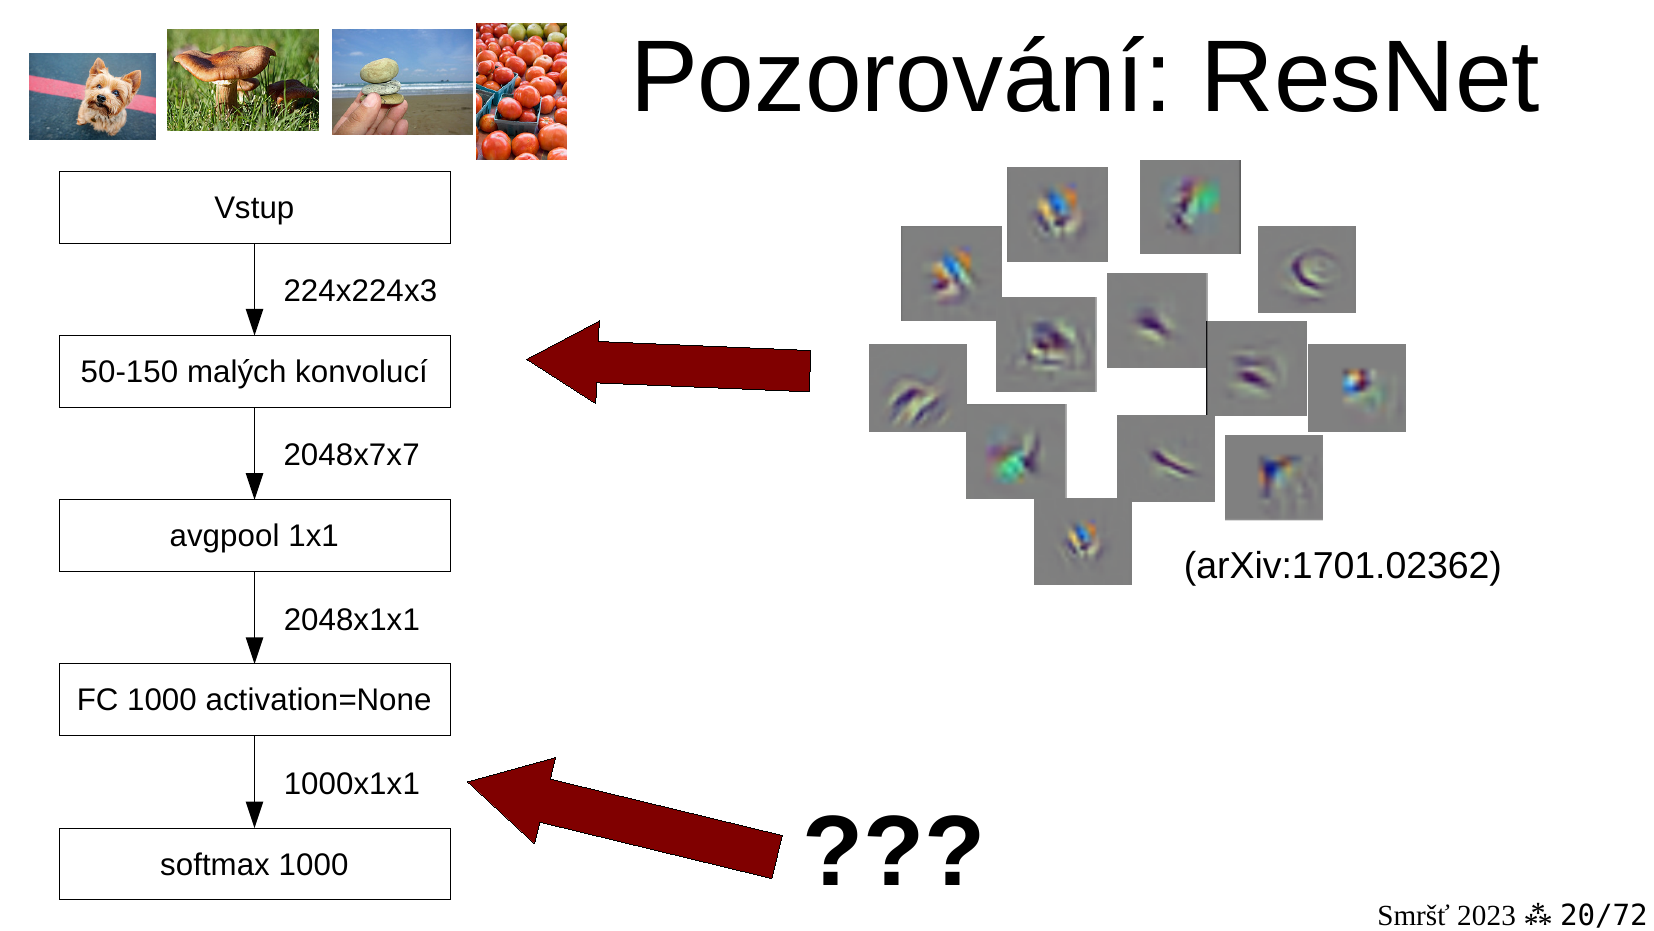

# Pozorování: ResNet
Vstup
224x224x3
50-150 malých konvolucí
2048x7x7
avgpool 1x1
(arXiv:1701.02362)
2048x1x1
FC 1000 activation=None
1000x1x1
???
softmax 1000
20